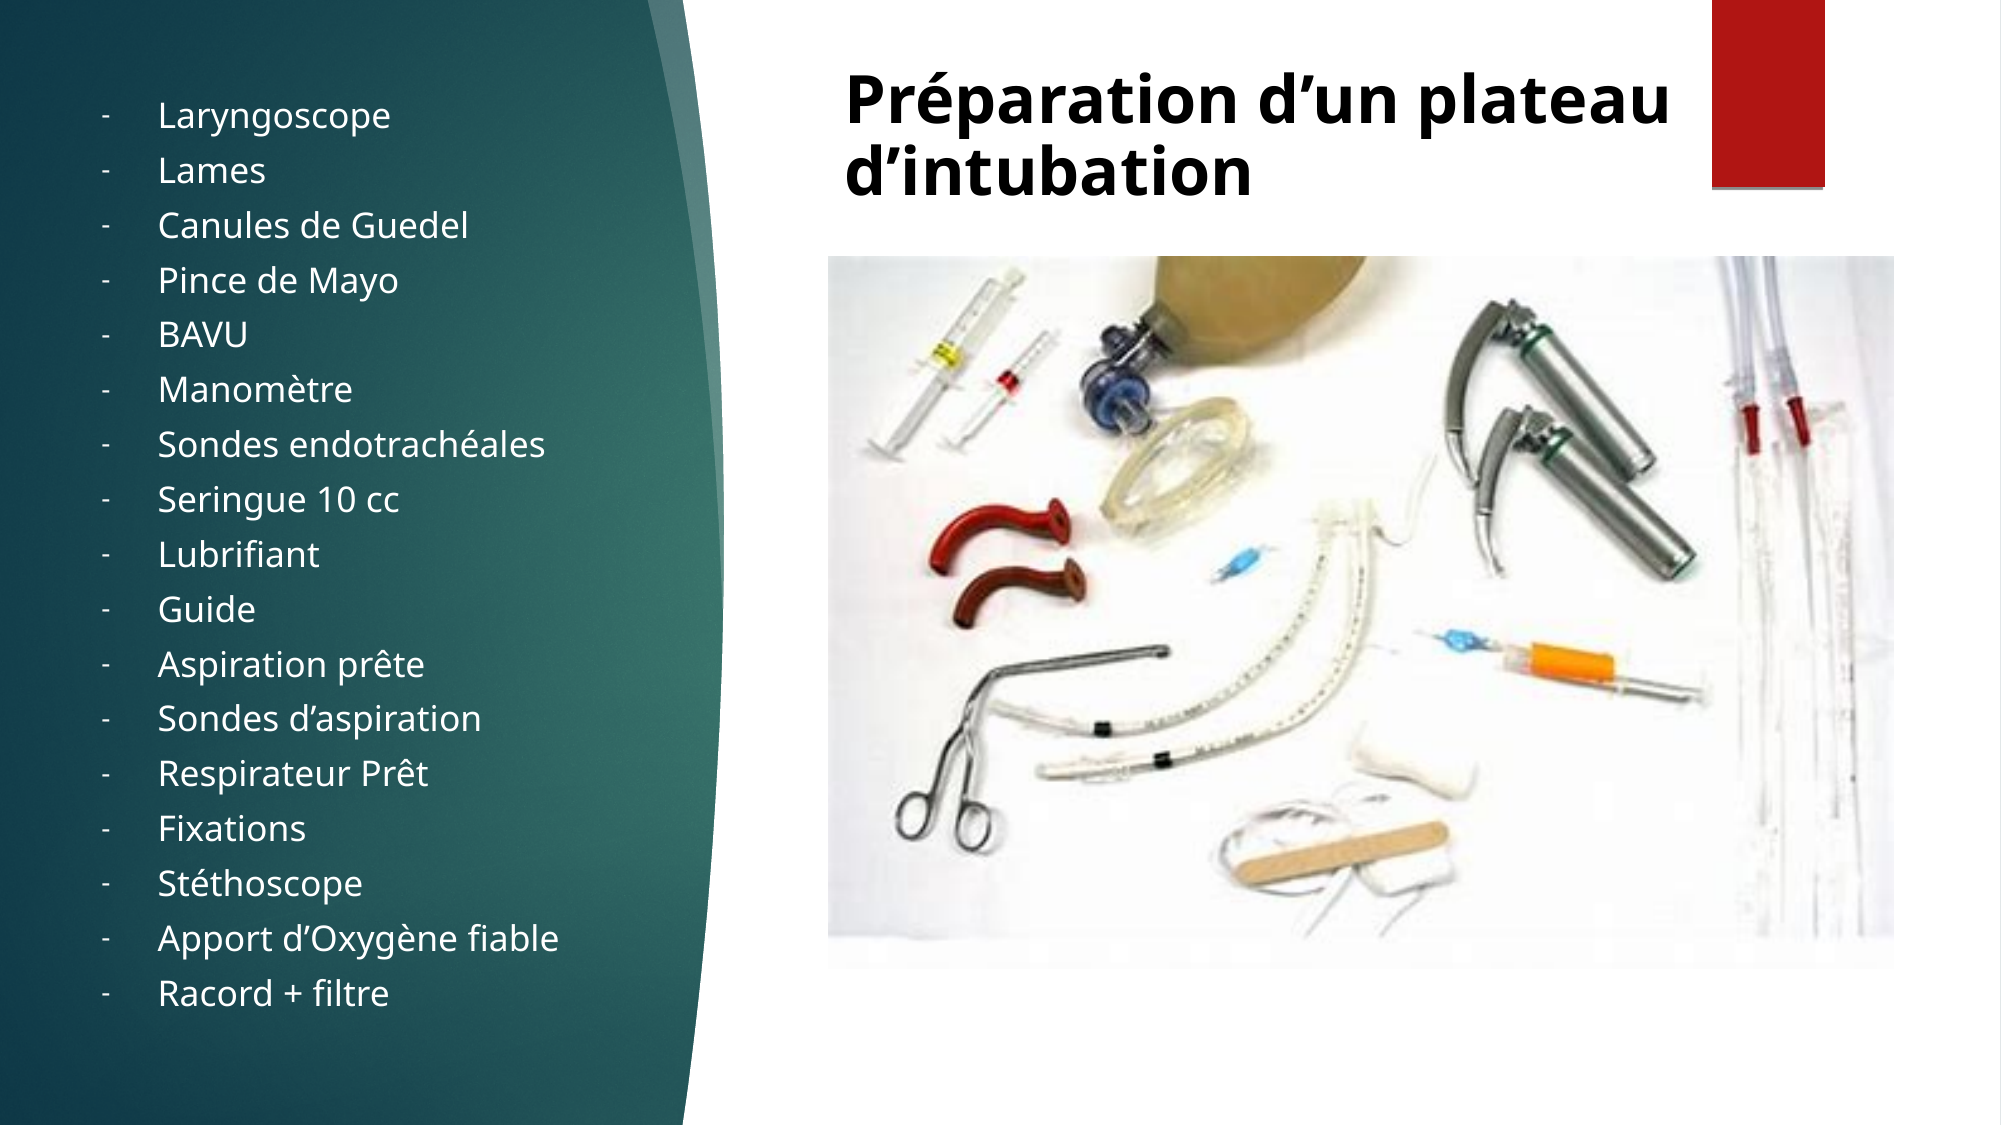

Préparation d’un plateau d’intubation
# Laryngoscope
Lames
Canules de Guedel
Pince de Mayo
BAVU
Manomètre
Sondes endotrachéales
Seringue 10 cc
Lubrifiant
Guide
Aspiration prête
Sondes d’aspiration
Respirateur Prêt
Fixations
Stéthoscope
Apport d’Oxygène fiable
Racord + filtre